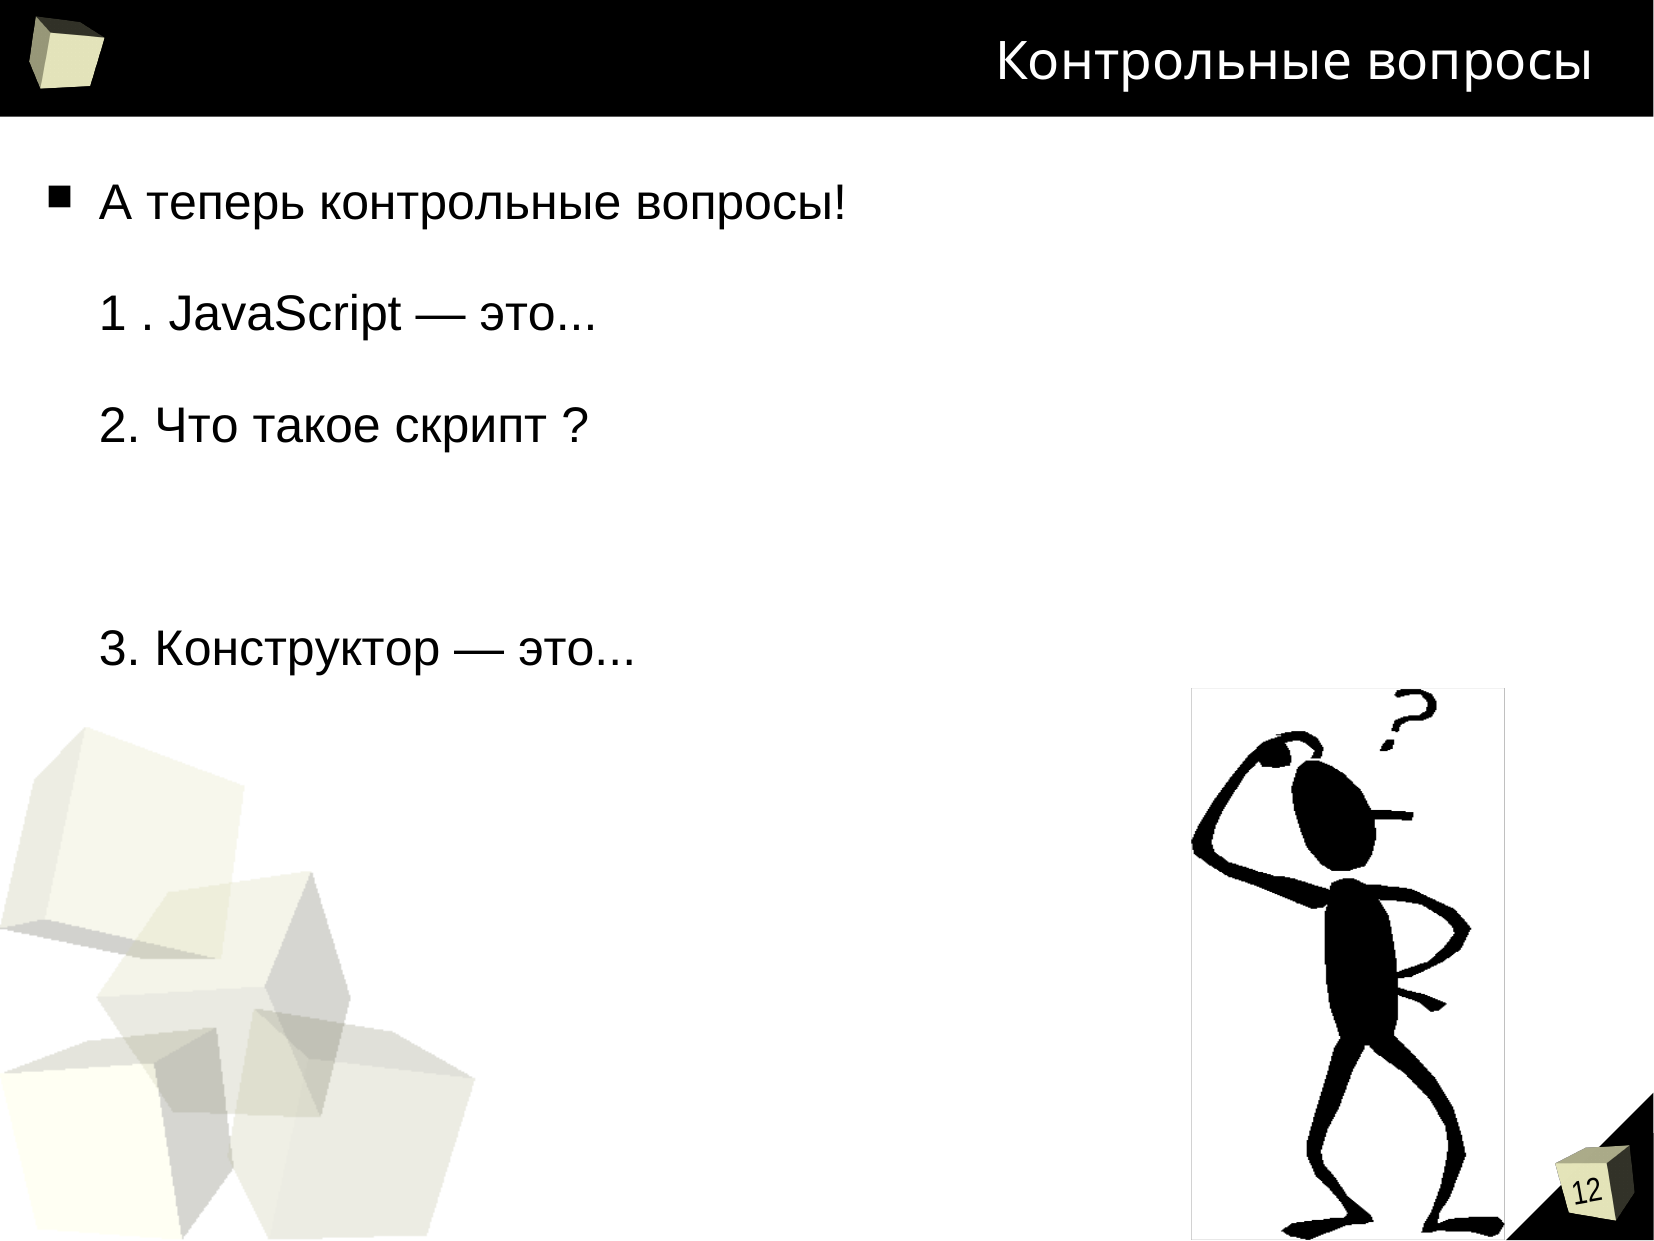

# Контрольные вопросы
практически любая исполняемая процедура
А теперь контрольные вопросы!
1 . JavaScript — это...
2. Что такое скрипт ?
3. Конструктор — это...
прототипно-ориентированный скриптовой язык программирования
Функция, которая создает и инициализирует объекты.